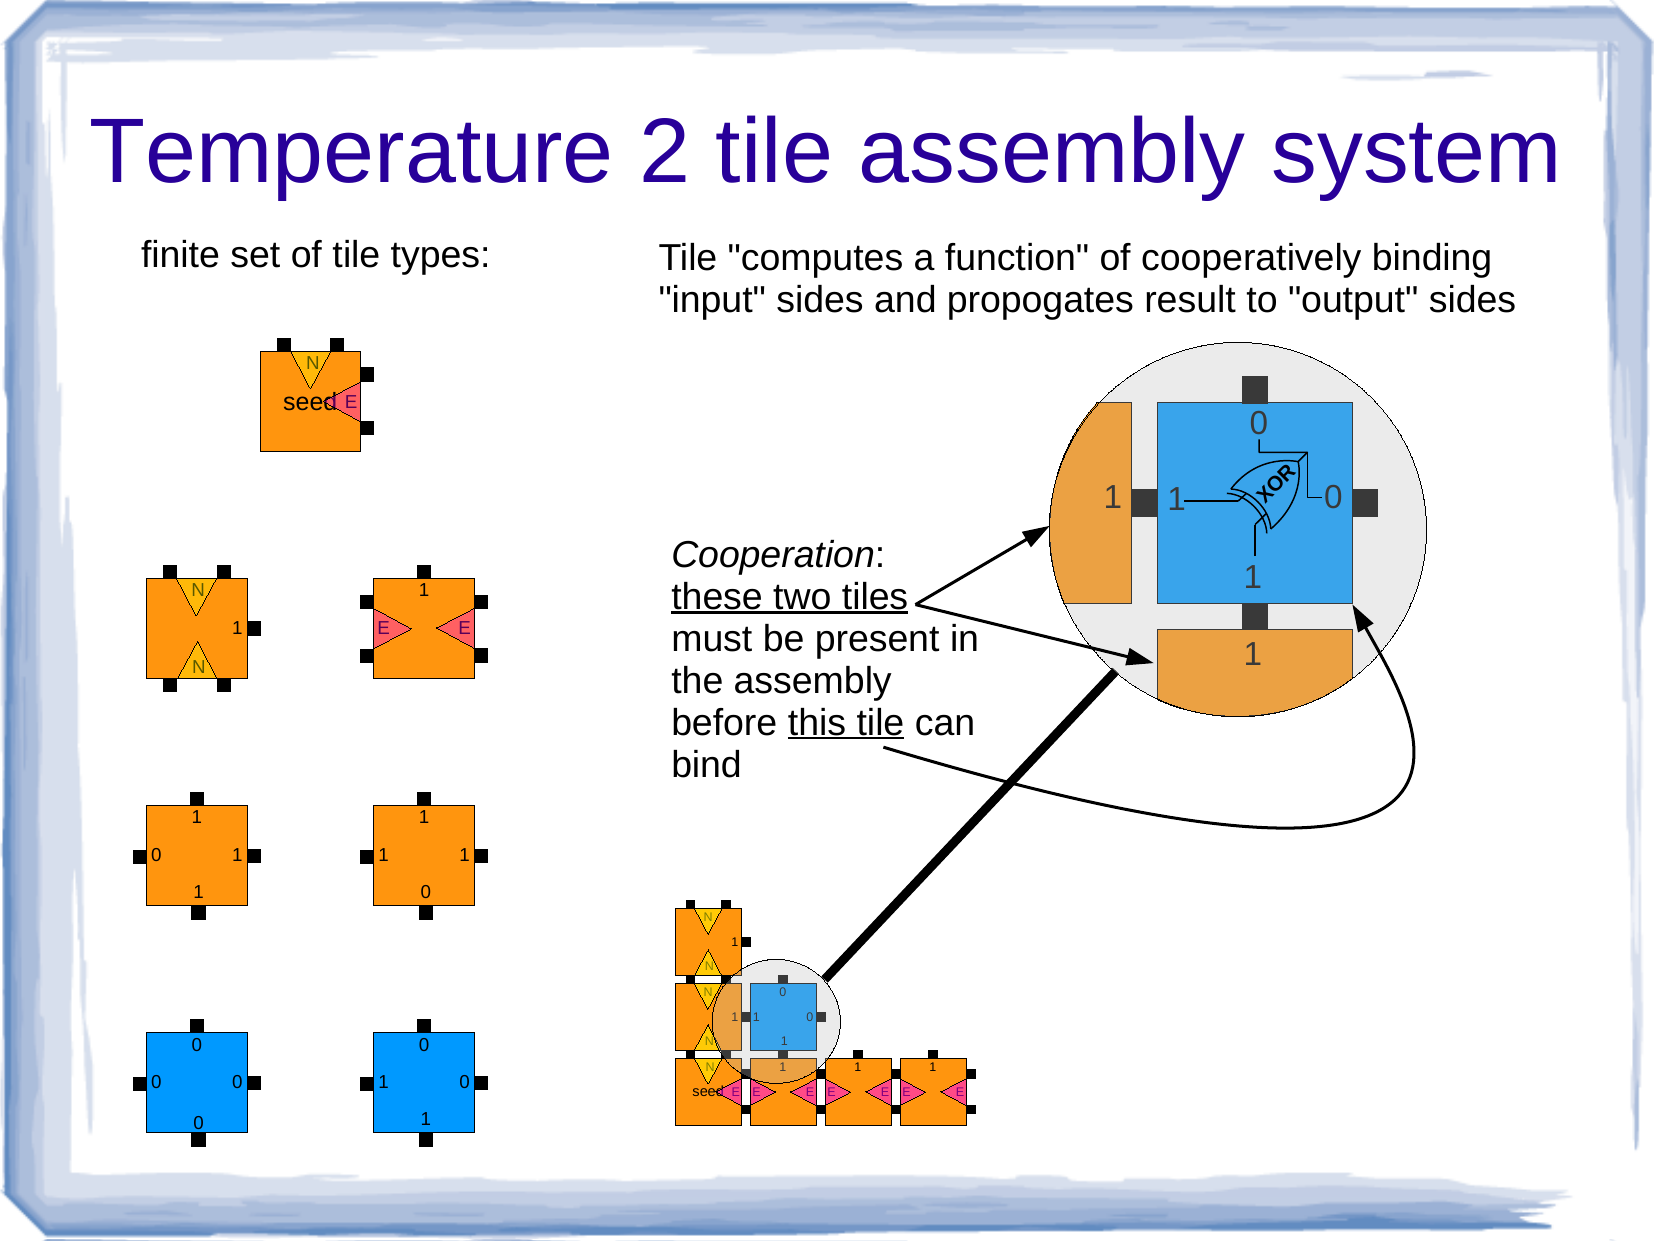

# Temperature 2 tile assembly system
finite set of tile types:
Tile "computes a function" of cooperatively binding "input" sides and propogates result to "output" sides
1
0
1
0
1
1
1
1
Cooperation: these two tiles must be present in the assembly before this tile can bind
seed
N
E
N
1
1
E
E
N
1
1
1
1
0
1
1
0
0
0
0
0
0
1
1
0
XOR
N
1
N
N
1
N
0
0
1
1
seed
N
E
1
E
E
1
E
E
1
E
E